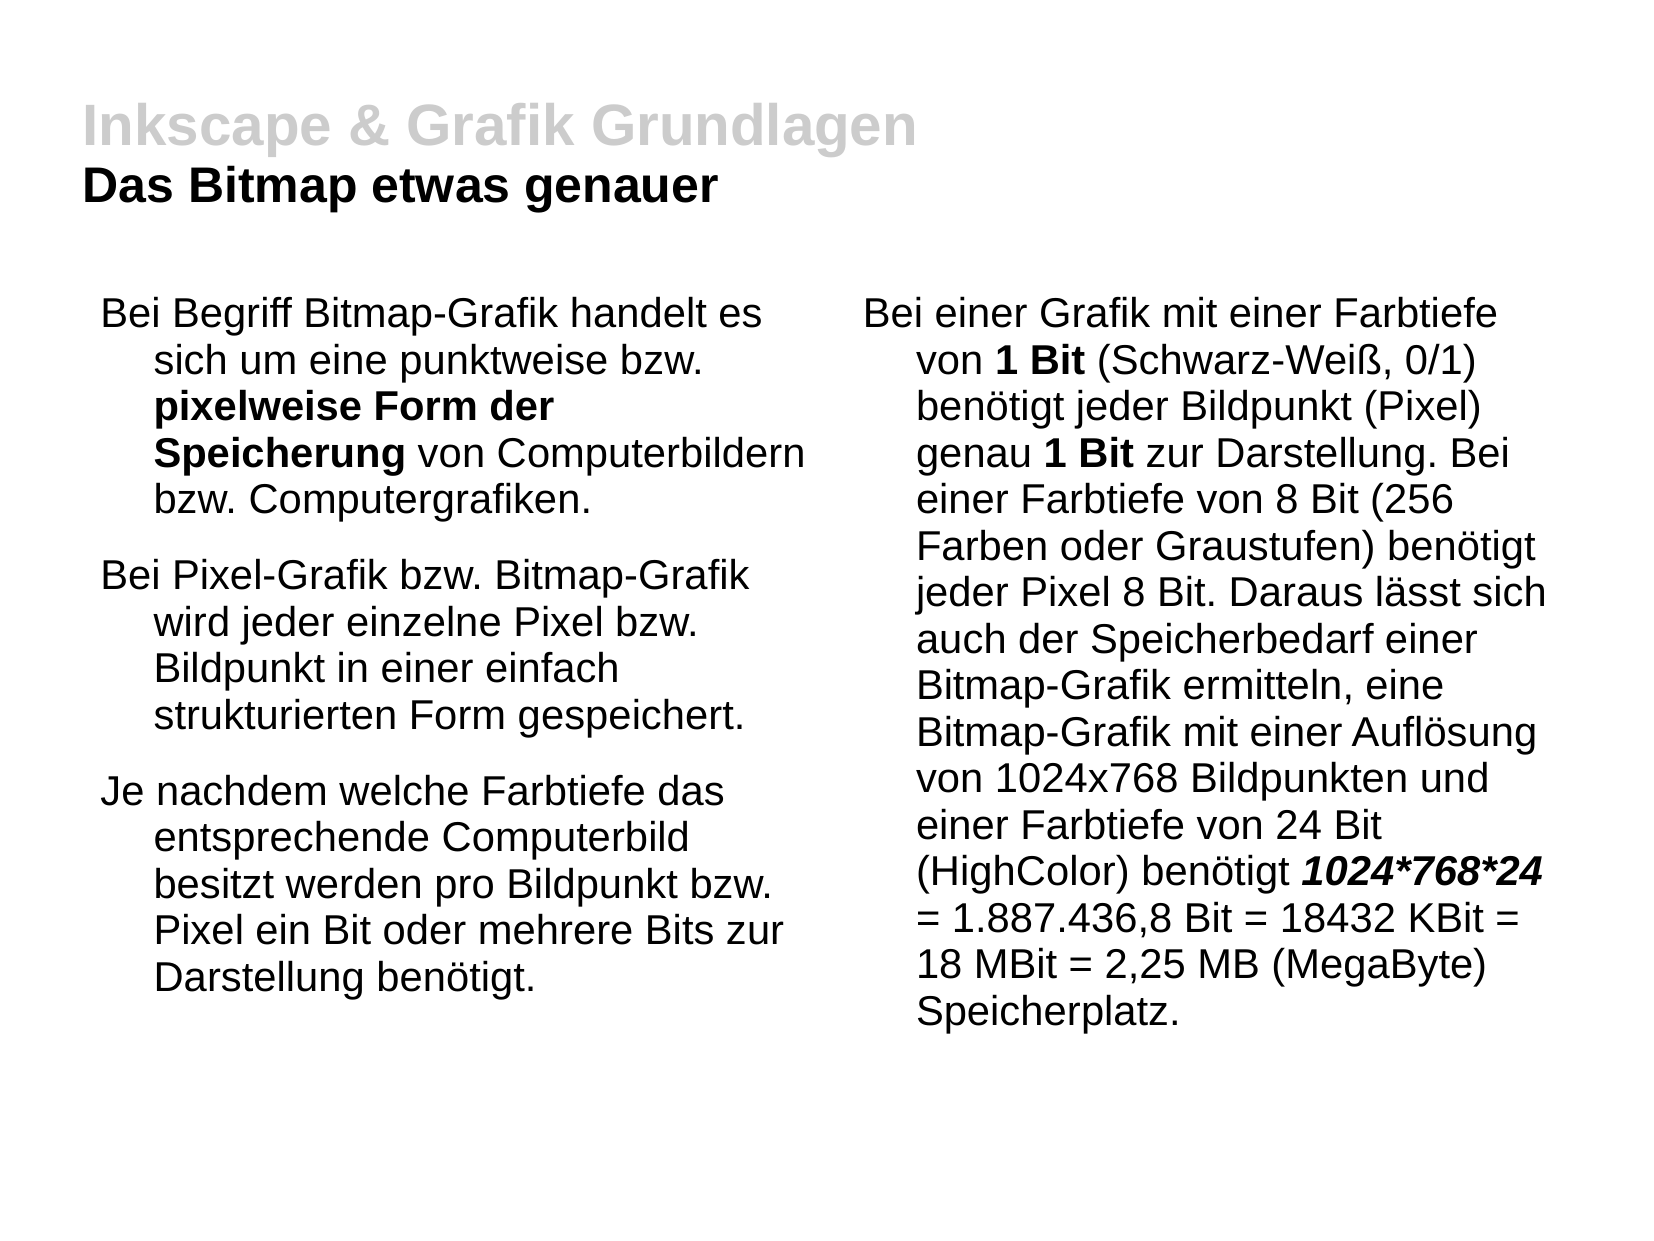

# Inkscape & Grafik Grundlagen Das Bitmap etwas genauer
Bei Begriff Bitmap-Grafik handelt es sich um eine punktweise bzw. pixelweise Form der Speicherung von Computerbildern bzw. Computergrafiken.
Bei Pixel-Grafik bzw. Bitmap-Grafik wird jeder einzelne Pixel bzw. Bildpunkt in einer einfach strukturierten Form gespeichert.
Je nachdem welche Farbtiefe das entsprechende Computerbild besitzt werden pro Bildpunkt bzw. Pixel ein Bit oder mehrere Bits zur Darstellung benötigt.
Bei einer Grafik mit einer Farbtiefe von 1 Bit (Schwarz-Weiß, 0/1) benötigt jeder Bildpunkt (Pixel) genau 1 Bit zur Darstellung. Bei einer Farbtiefe von 8 Bit (256 Farben oder Graustufen) benötigt jeder Pixel 8 Bit. Daraus lässt sich auch der Speicherbedarf einer Bitmap-Grafik ermitteln, eine Bitmap-Grafik mit einer Auflösung von 1024x768 Bildpunkten und einer Farbtiefe von 24 Bit (HighColor) benötigt 1024*768*24 = 1.887.436,8 Bit = 18432 KBit =
18 MBit = 2,25 MB (MegaByte) Speicherplatz.